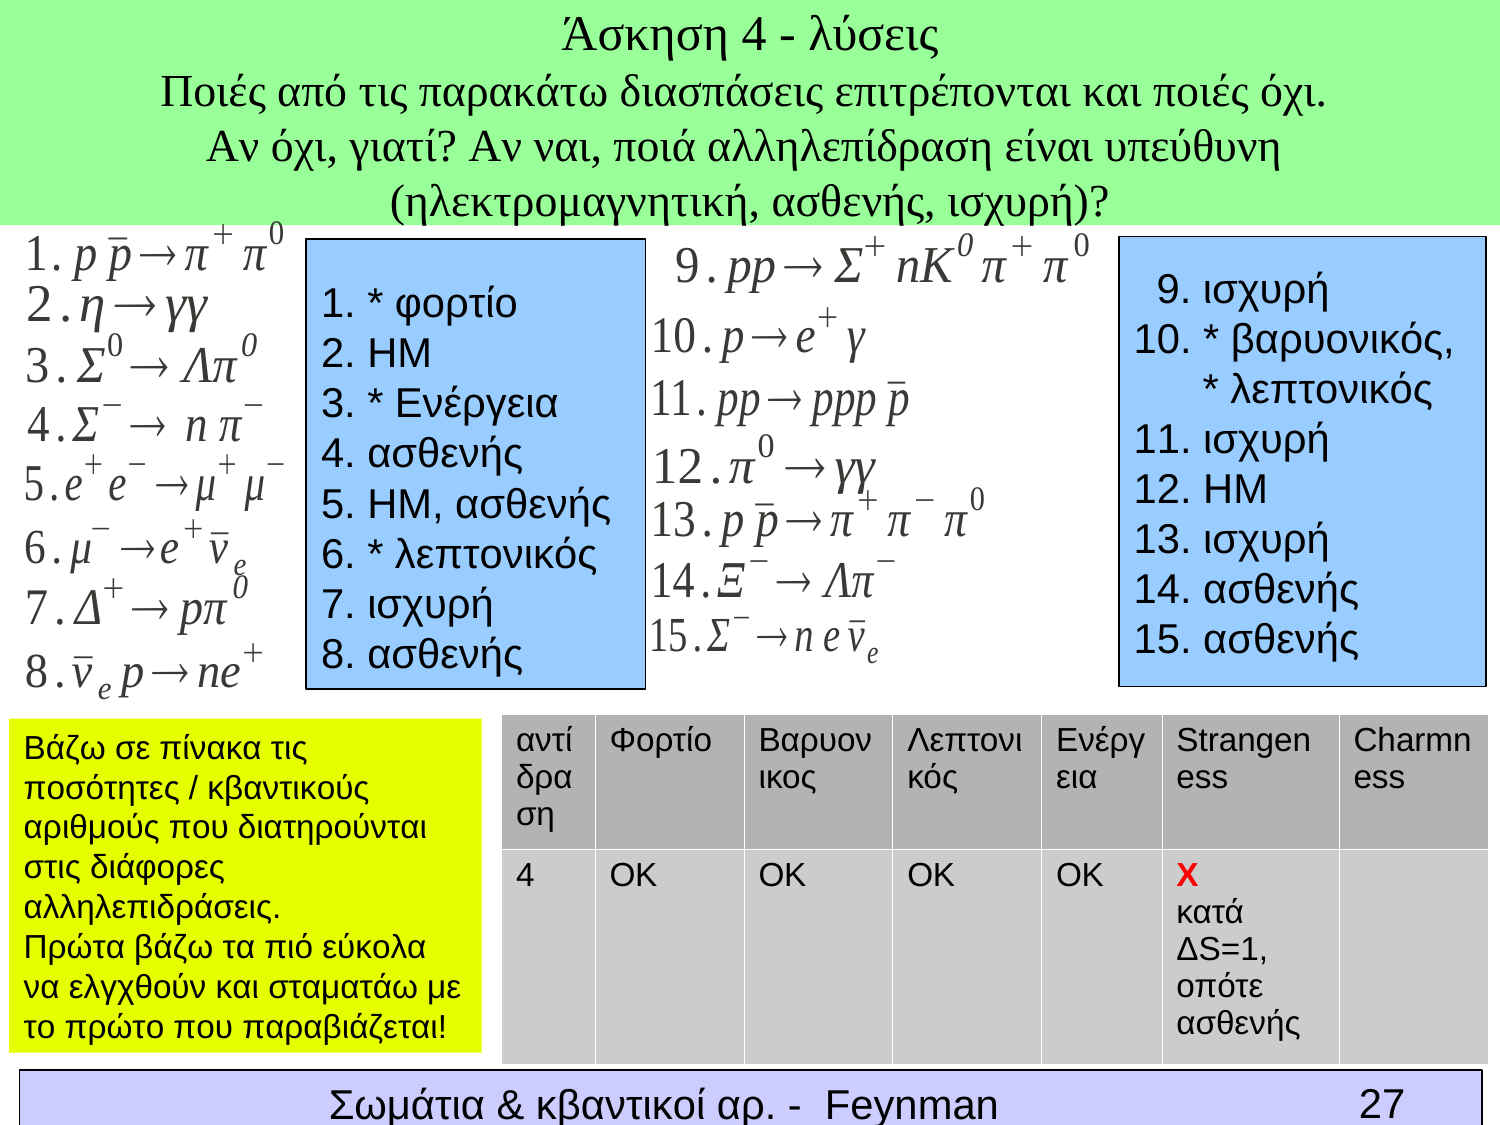

#
Άσκηση 4 - λύσεις
Ποιές από τις παρακάτω διασπάσεις επιτρέπονται και ποιές όχι.
Αν όχι, γιατί? Αν ναι, ποιά αλληλεπίδραση είναι υπεύθυνη
(ηλεκτρομαγνητική, ασθενής, ισχυρή)?
 9. ισχυρή
10. * βαρυονικός,
 * λεπτονικός
11. ισχυρή
12. ΗΜ
13. ισχυρή
14. ασθενής
15. ασθενής
1. * φορτίο
2. ΗΜ
3. * Ενέργεια
4. ασθενής
5. ΗΜ, ασθενής
6. * λεπτονικός
7. ισχυρή
8. ασθενής
| αντίδραση | Φορτίο | Βαρυονικος | Λεπτονικός | Ενέργεια | Strangeness | Charmness |
| --- | --- | --- | --- | --- | --- | --- |
| 4 | OK | OK | OK | OK | X κατά ΔS=1, οπότε ασθενής | |
Βάζω σε πίνακα τις ποσότητες / κβαντικούς αριθμούς που διατηρούνται στις διάφορες αλληλεπιδράσεις.
Πρώτα βάζω τα πιό εύκολα να ελγχθούν και σταματάω με το πρώτο που παραβιάζεται!
27
Σωμάτια & κβαντικοί αρ. - Feynman